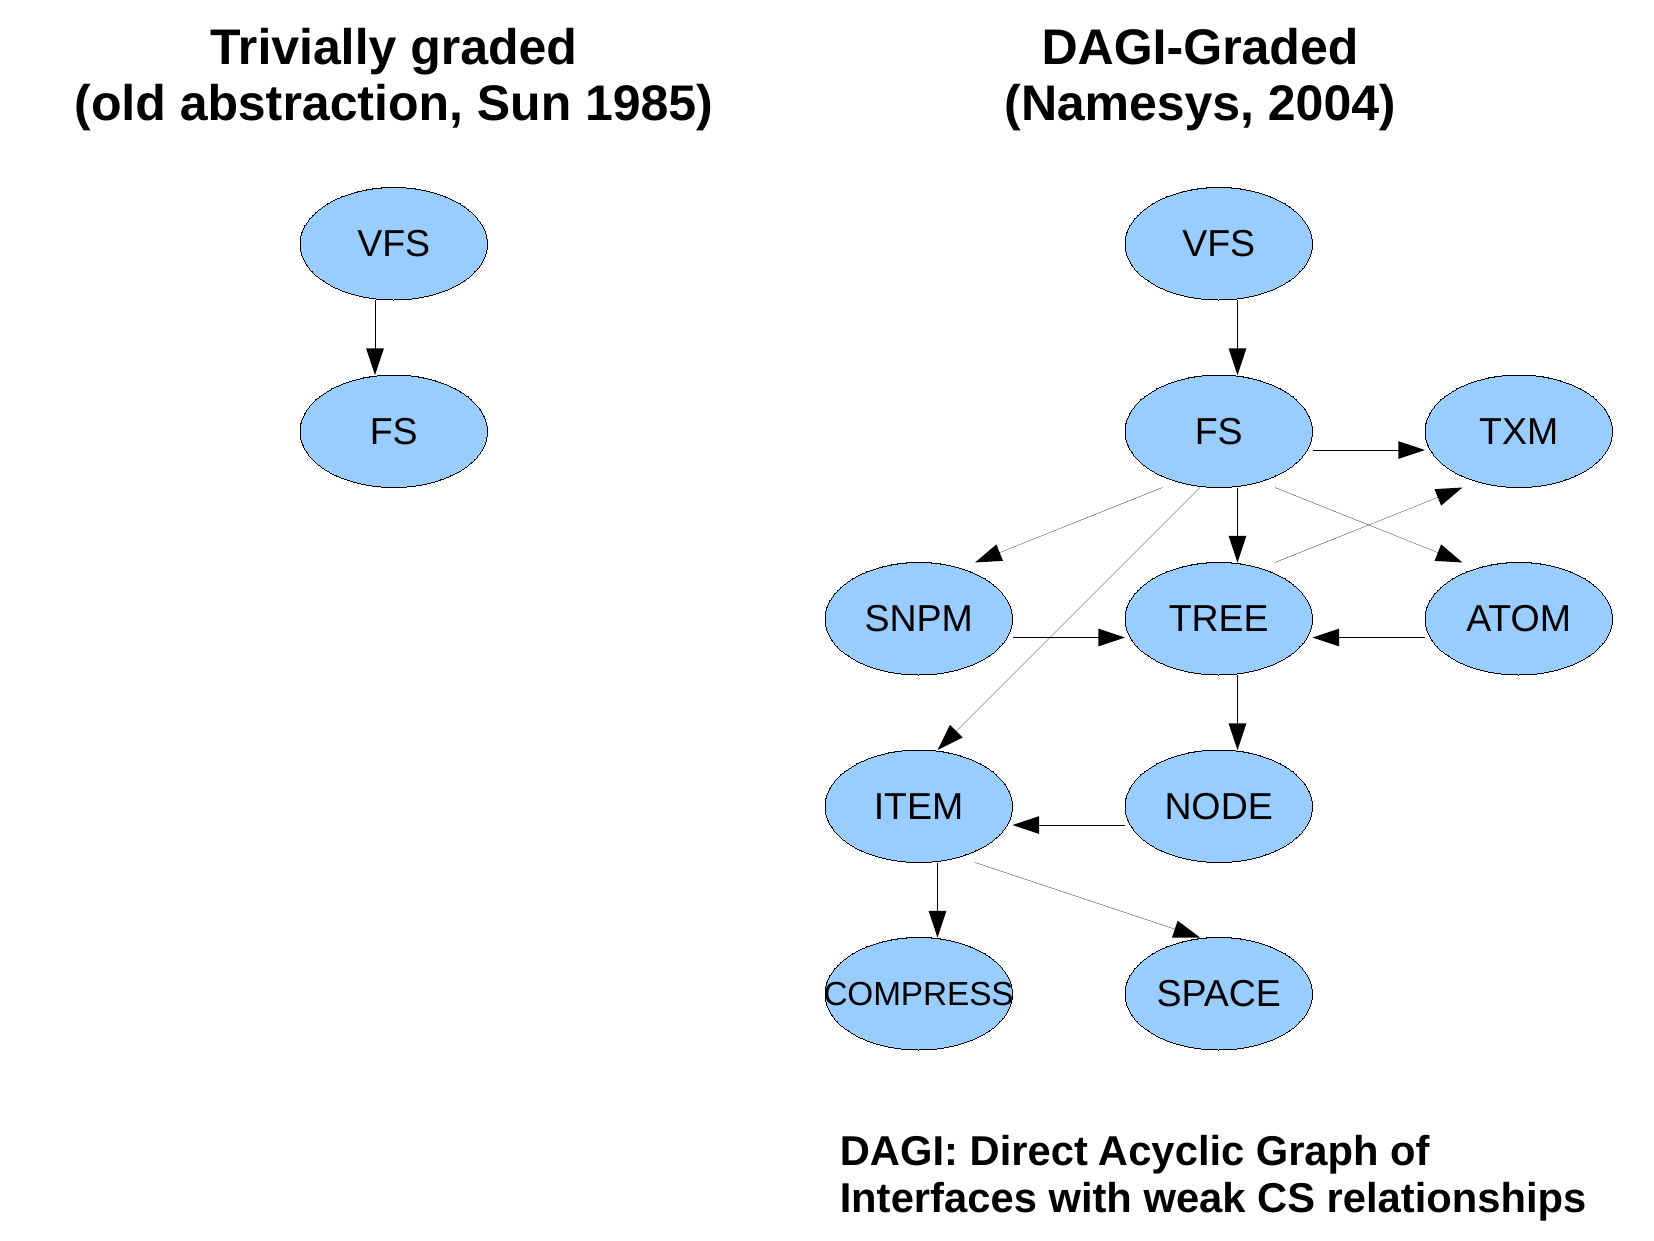

Trivially graded
(old abstraction, Sun 1985)
DAGI-Graded
(Namesys, 2004)
VFS
VFS
FS
FS
TXM
SNPM
TREE
ATOM
ITEM
NODE
COMPRESS
SPACE
DAGI: Direct Acyclic Graph of Interfaces with weak CS relationships